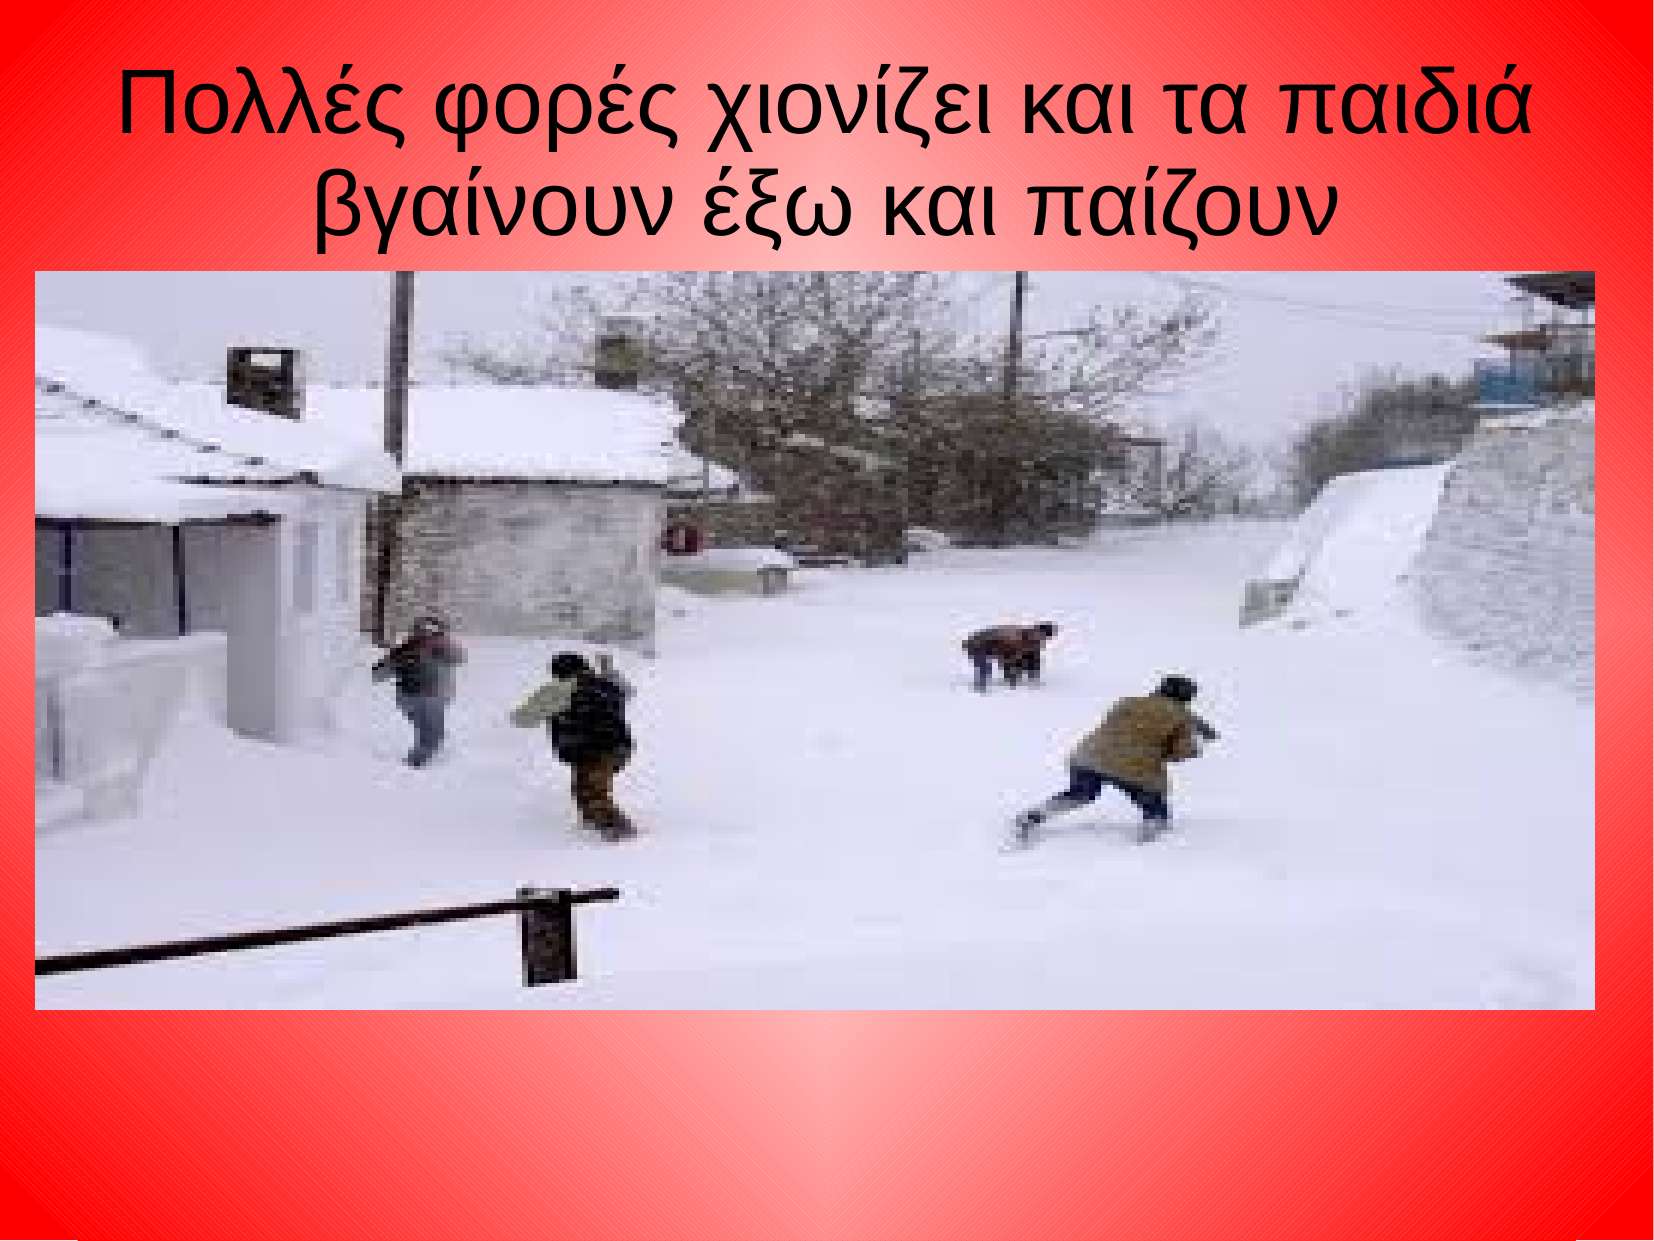

# Πολλές φορές χιονίζει και τα παιδιά βγαίνουν έξω και παίζουν